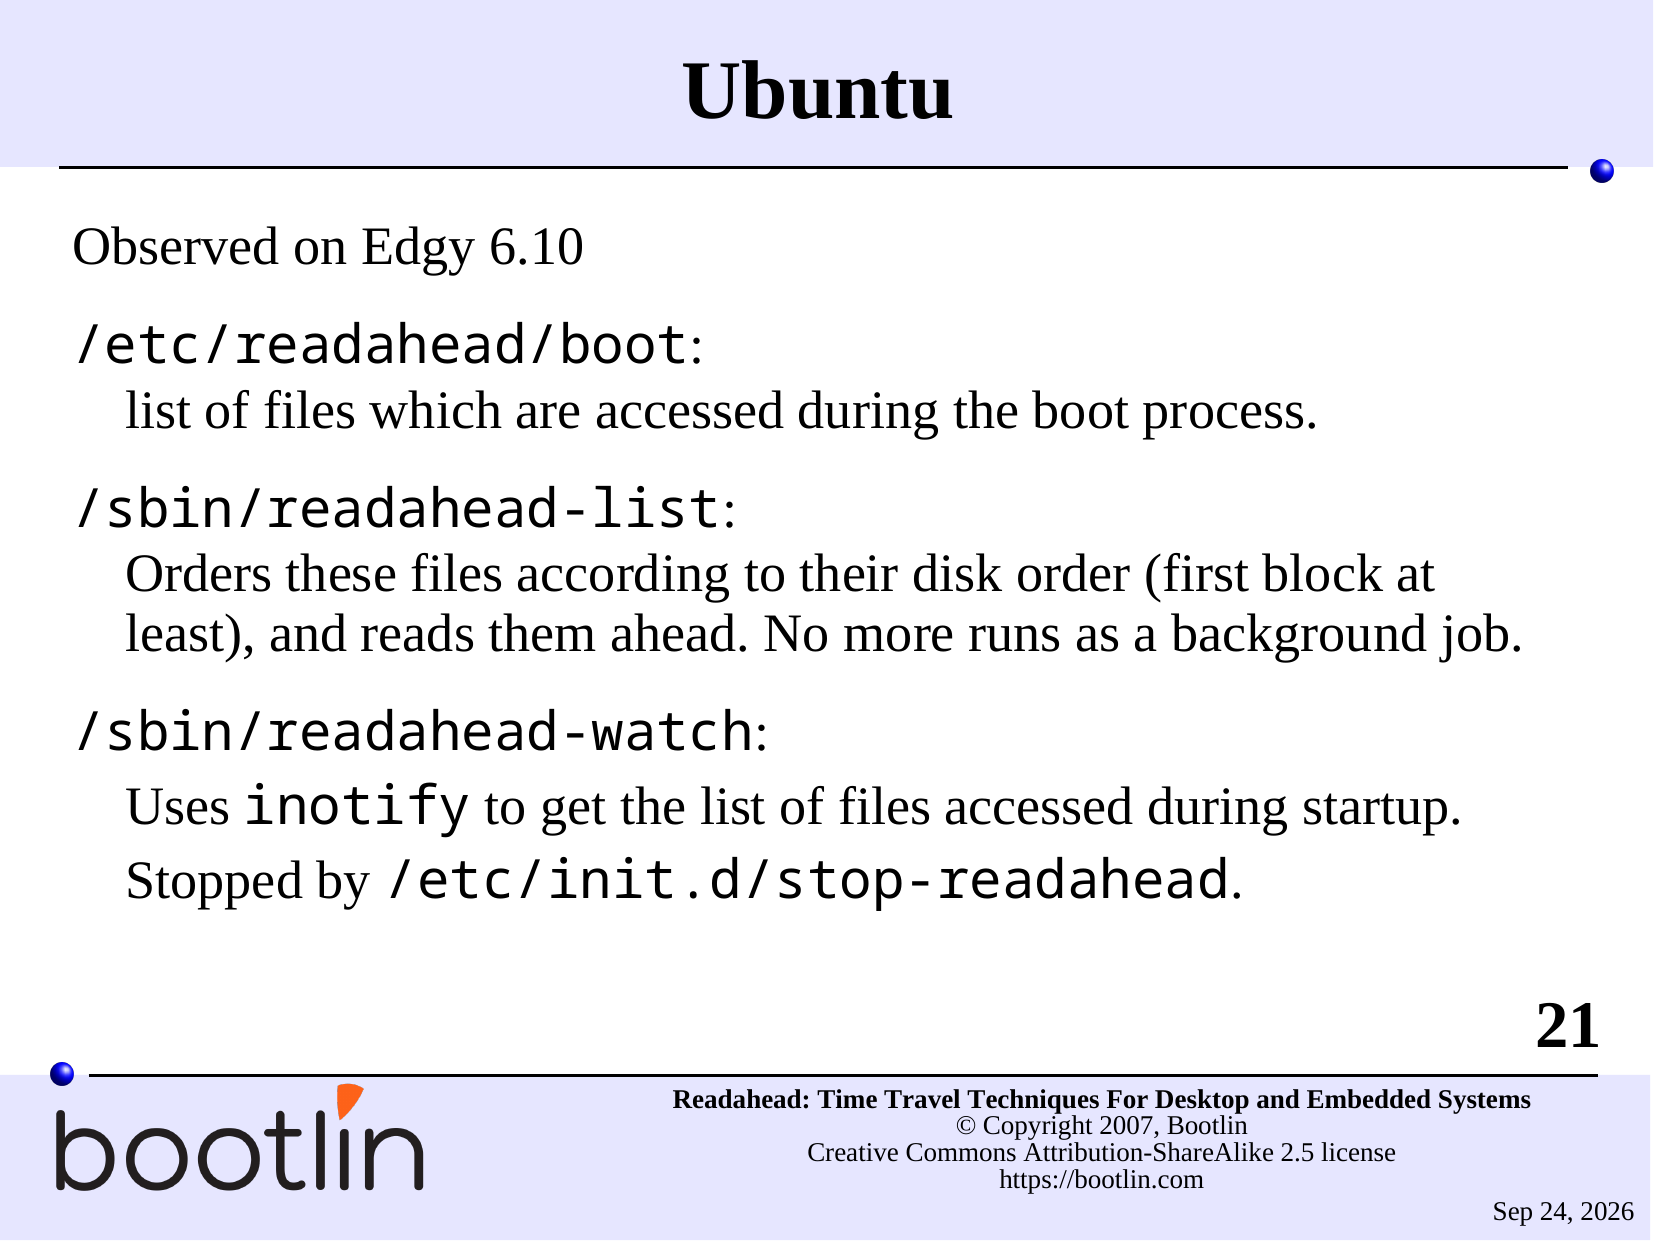

# Ubuntu
Observed on Edgy 6.10
/etc/readahead/boot:
list of files which are accessed during the boot process.
/sbin/readahead-list:
Orders these files according to their disk order (first block at least), and reads them ahead. No more runs as a background job.
/sbin/readahead-watch:
Uses inotify to get the list of files accessed during startup.
Stopped by /etc/init.d/stop-readahead.